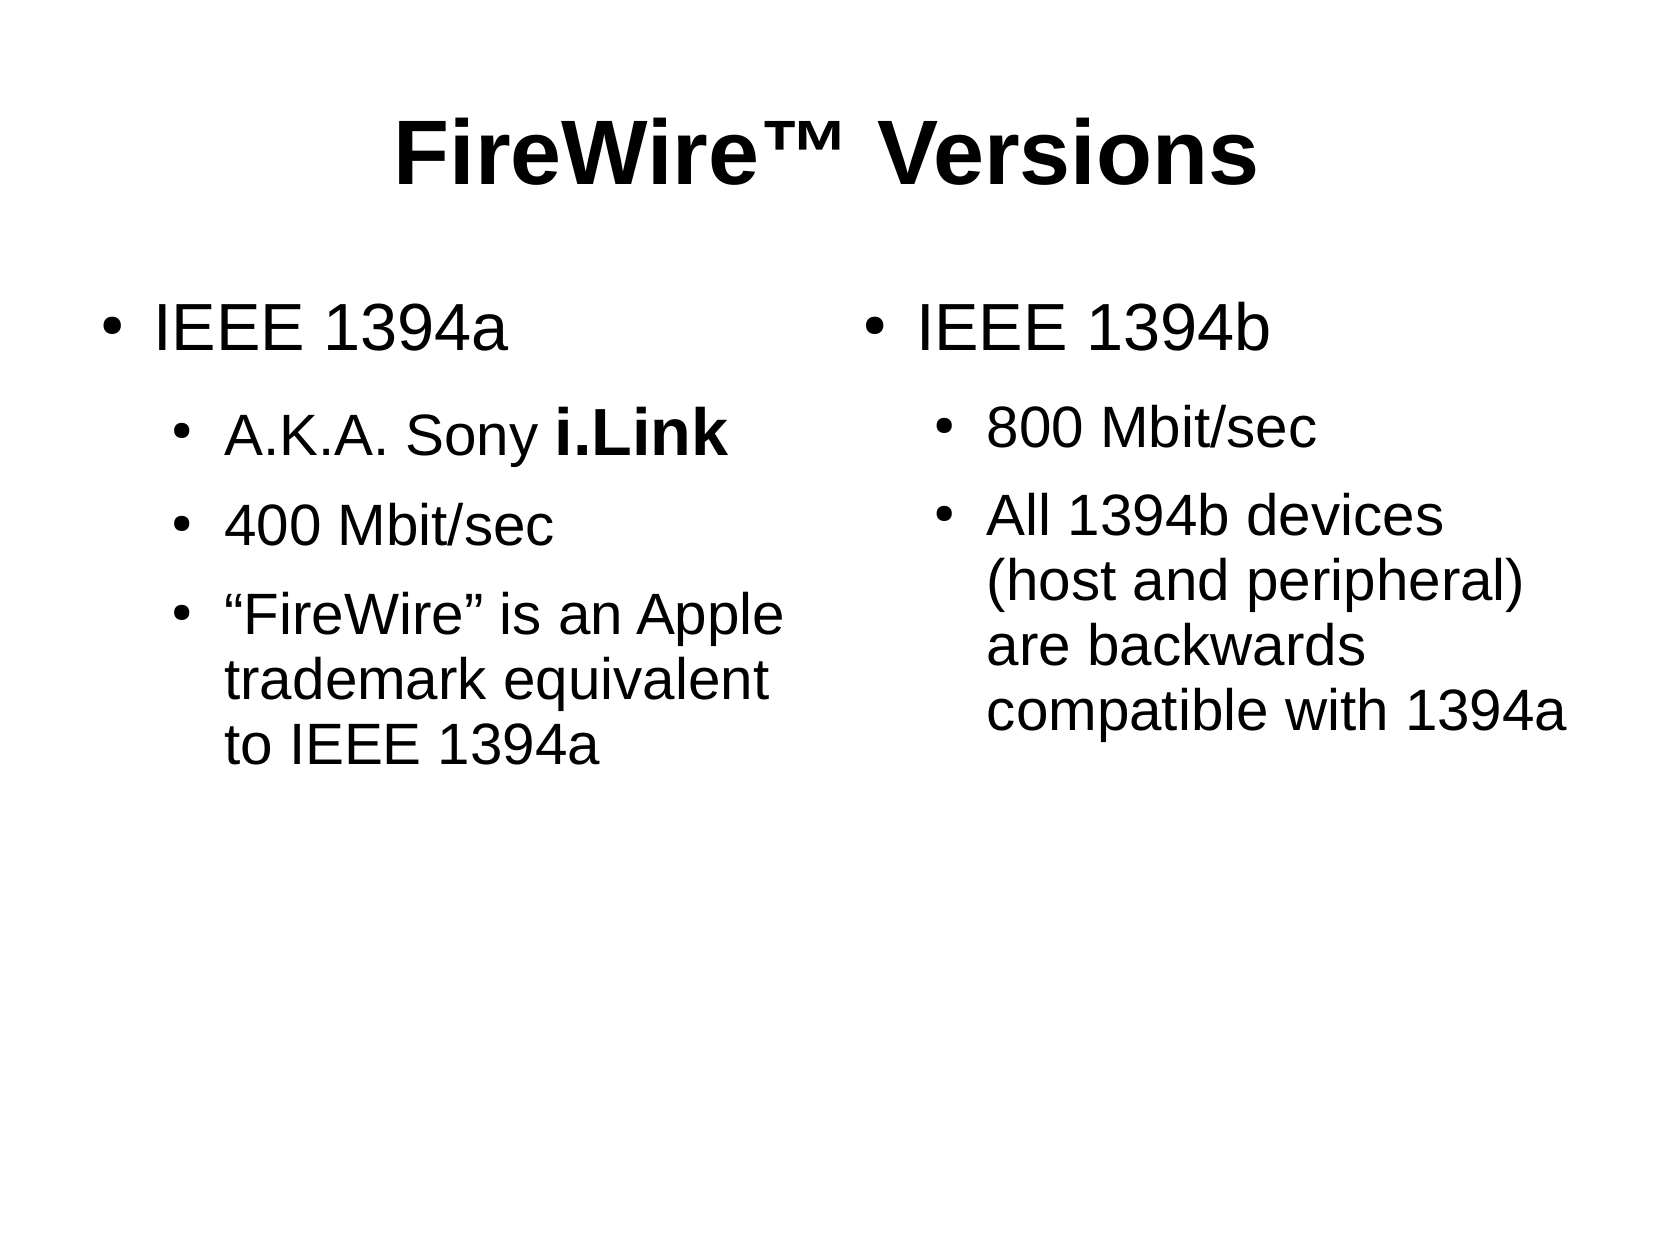

# FireWire™ Versions
IEEE 1394a
A.K.A. Sony i.Link
400 Mbit/sec
“FireWire” is an Apple trademark equivalent to IEEE 1394a
IEEE 1394b
800 Mbit/sec
All 1394b devices (host and peripheral) are backwards compatible with 1394a